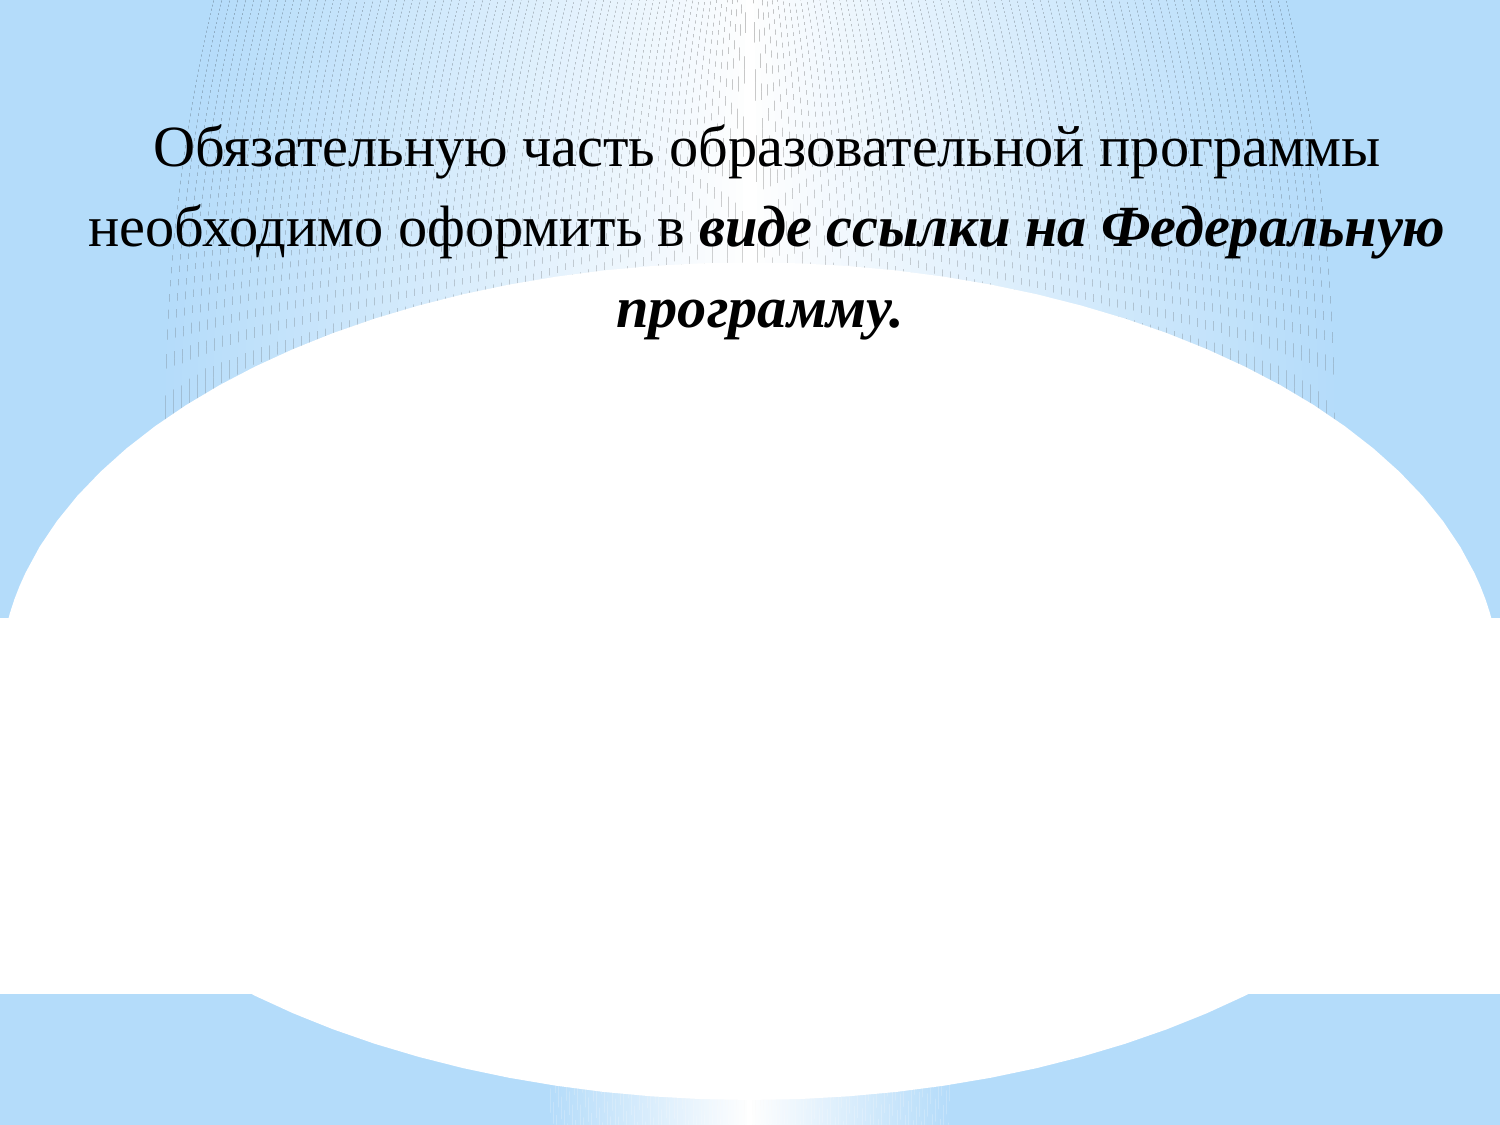

Обязательную часть образовательной программы необходимо оформить в виде ссылки на Федеральную программу.
[unsupported chart]